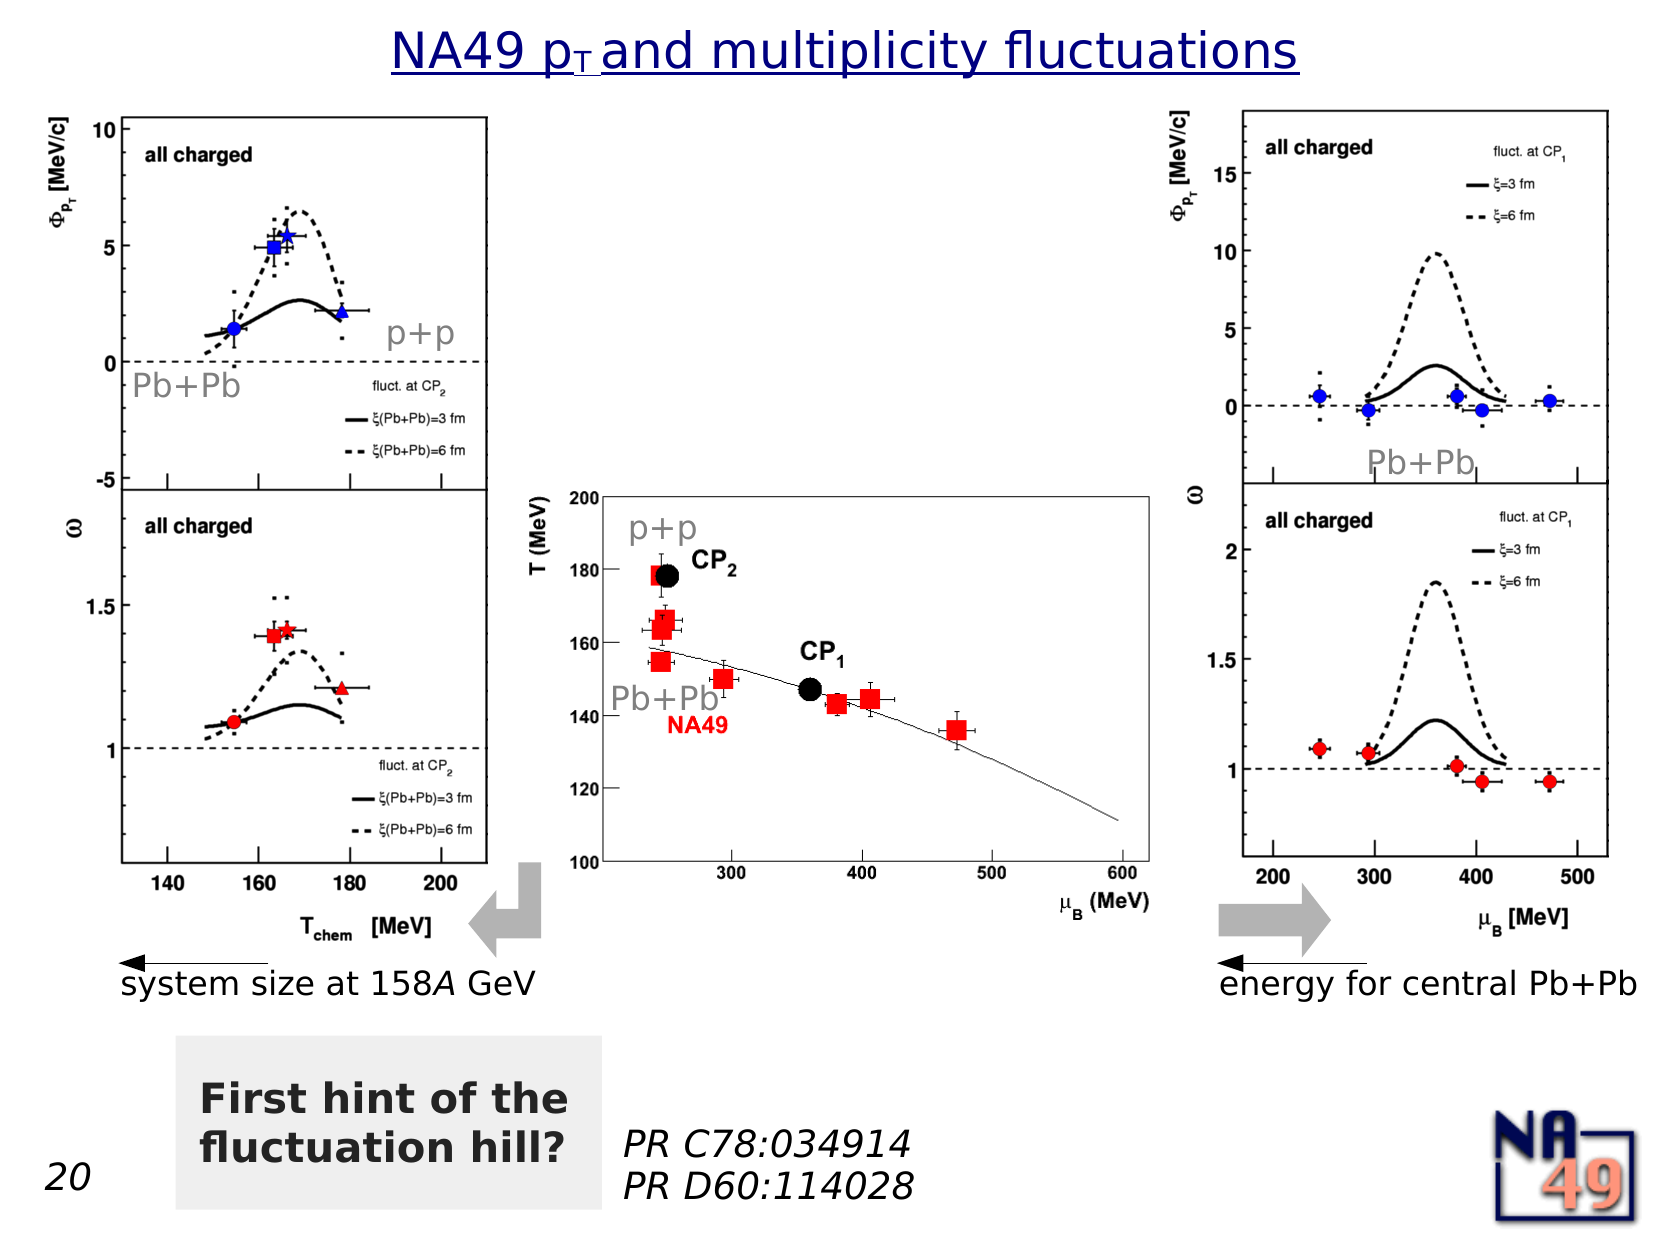

NA49 pT and multiplicity fluctuations
p+p
Pb+Pb
Pb+Pb
p+p
Pb+Pb
system size at 158A GeV
energy for central Pb+Pb
First hint of the
fluctuation hill?
PR C78:034914
PR D60:114028